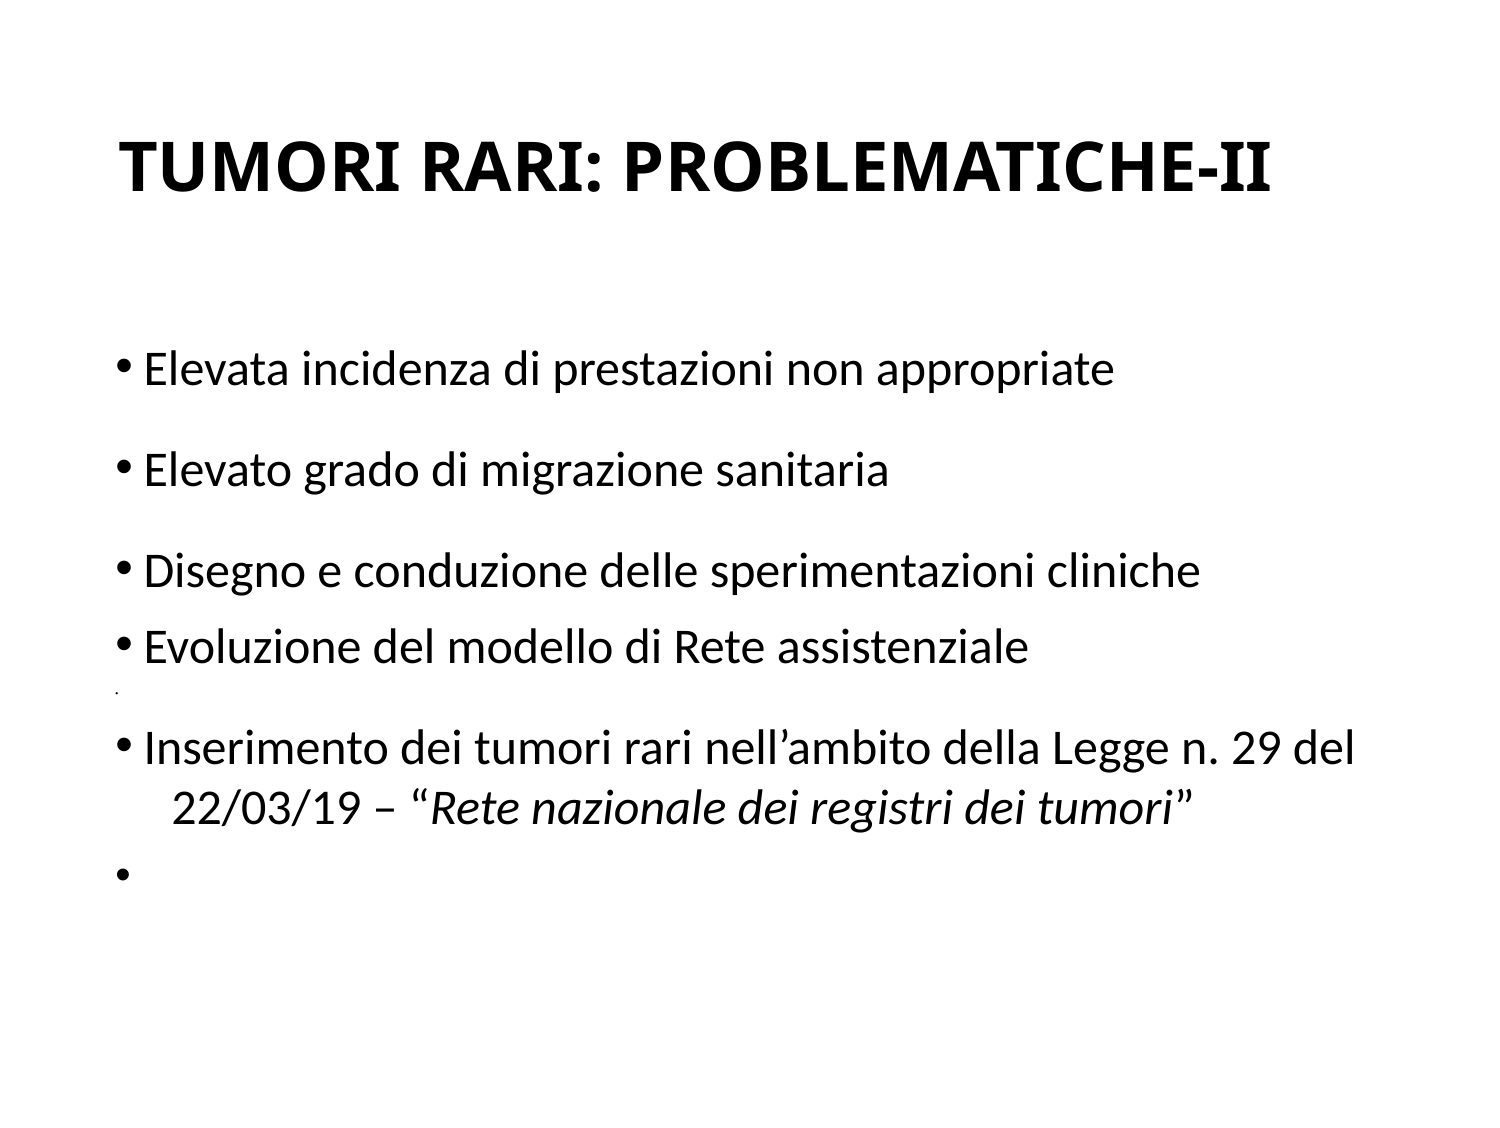

TUMORI RARI: PROBLEMATICHE-II
# Elevata incidenza di prestazioni non appropriate
Elevato grado di migrazione sanitaria
Disegno e conduzione delle sperimentazioni cliniche
Evoluzione del modello di Rete assistenziale
Inserimento dei tumori rari nell’ambito della Legge n. 29 del 22/03/19 – “Rete nazionale dei registri dei tumori”